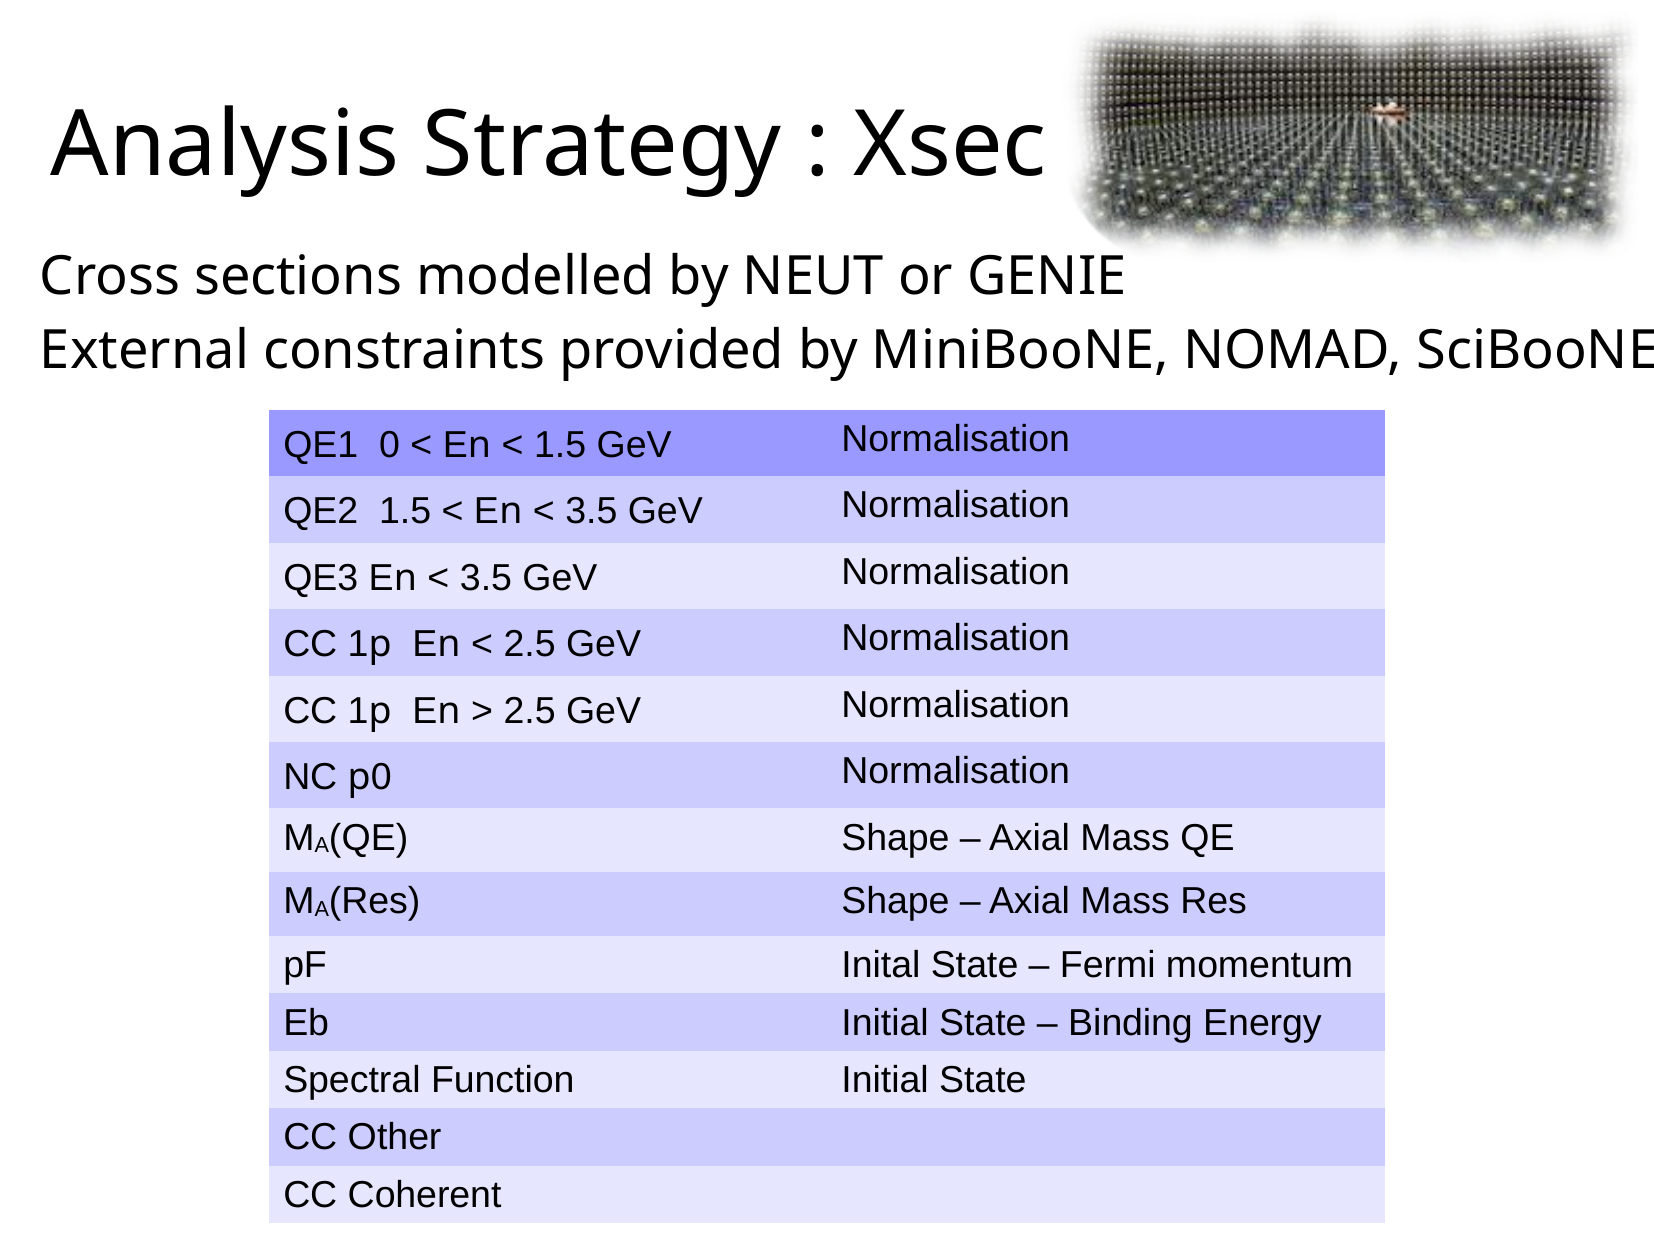

# Analysis Strategy : Xsec
Cross sections modelled by NEUT or GENIE
External constraints provided by MiniBooNE, NOMAD, SciBooNE
| QE1 0 < En < 1.5 GeV | Normalisation |
| --- | --- |
| QE2 1.5 < En < 3.5 GeV | Normalisation |
| QE3 En < 3.5 GeV | Normalisation |
| CC 1p En < 2.5 GeV | Normalisation |
| CC 1p En > 2.5 GeV | Normalisation |
| NC p0 | Normalisation |
| MA(QE) | Shape – Axial Mass QE |
| MA(Res) | Shape – Axial Mass Res |
| pF | Inital State – Fermi momentum |
| Eb | Initial State – Binding Energy |
| Spectral Function | Initial State |
| CC Other | |
| CC Coherent | |